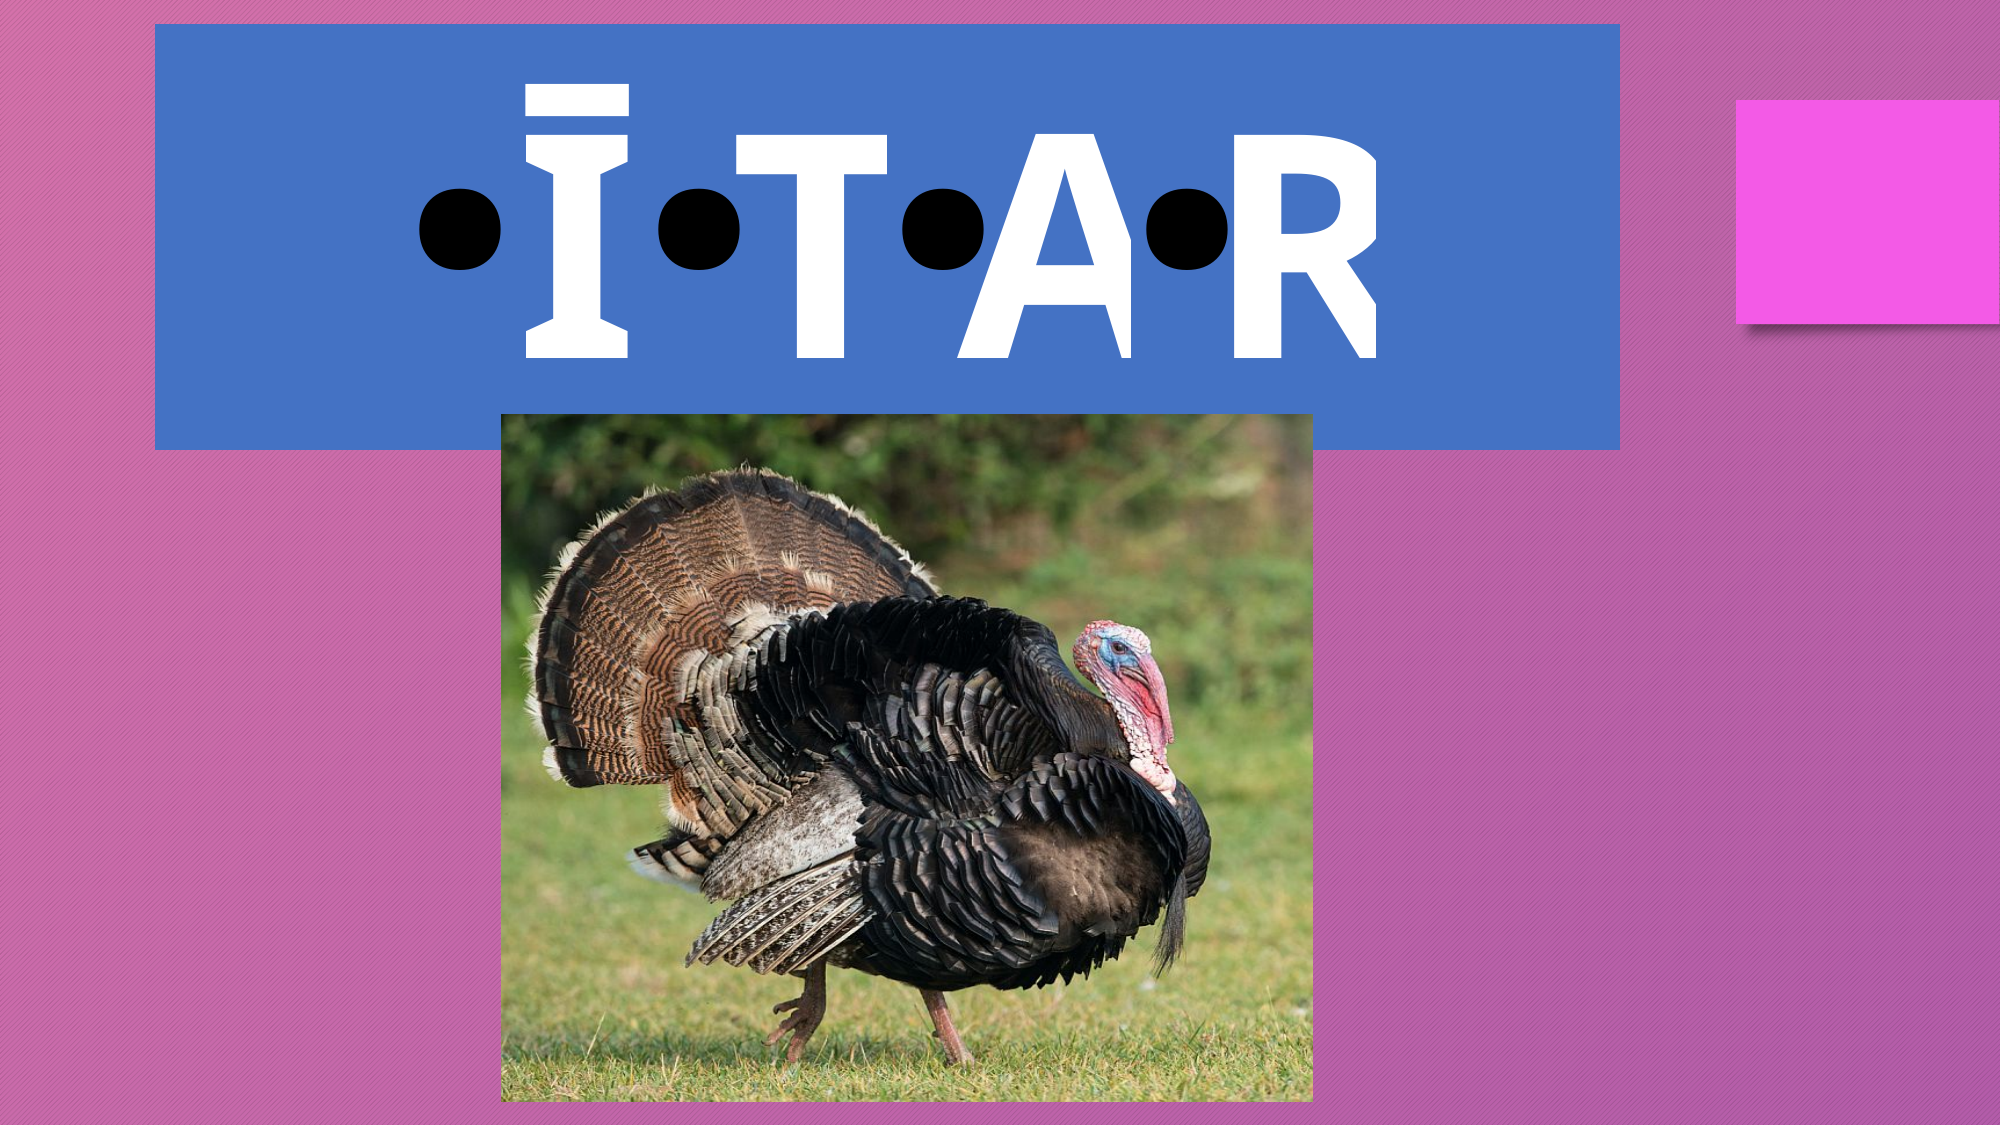

| | Ī | T | A | R | |
| --- | --- | --- | --- | --- | --- |